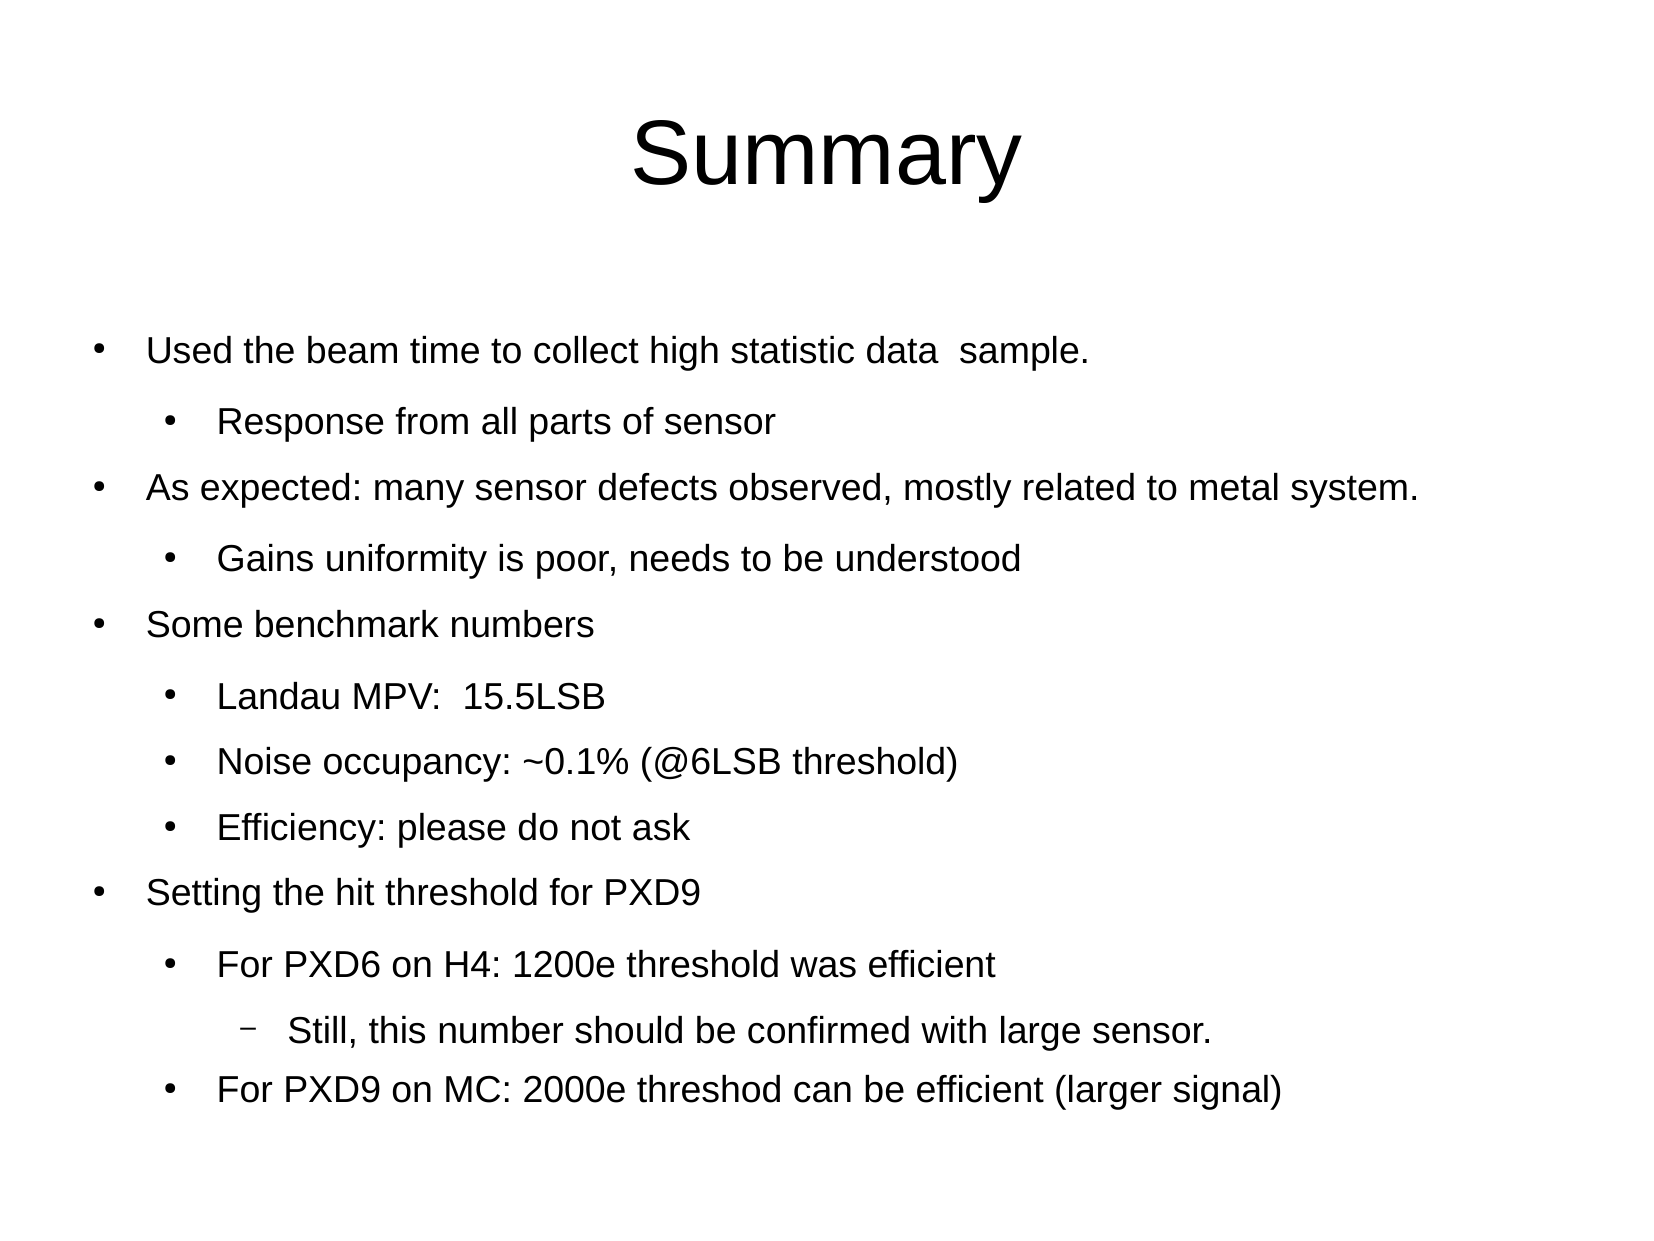

# Summary
Used the beam time to collect high statistic data sample.
Response from all parts of sensor
As expected: many sensor defects observed, mostly related to metal system.
Gains uniformity is poor, needs to be understood
Some benchmark numbers
Landau MPV: 15.5LSB
Noise occupancy: ~0.1% (@6LSB threshold)
Efficiency: please do not ask
Setting the hit threshold for PXD9
For PXD6 on H4: 1200e threshold was efficient
Still, this number should be confirmed with large sensor.
For PXD9 on MC: 2000e threshod can be efficient (larger signal)